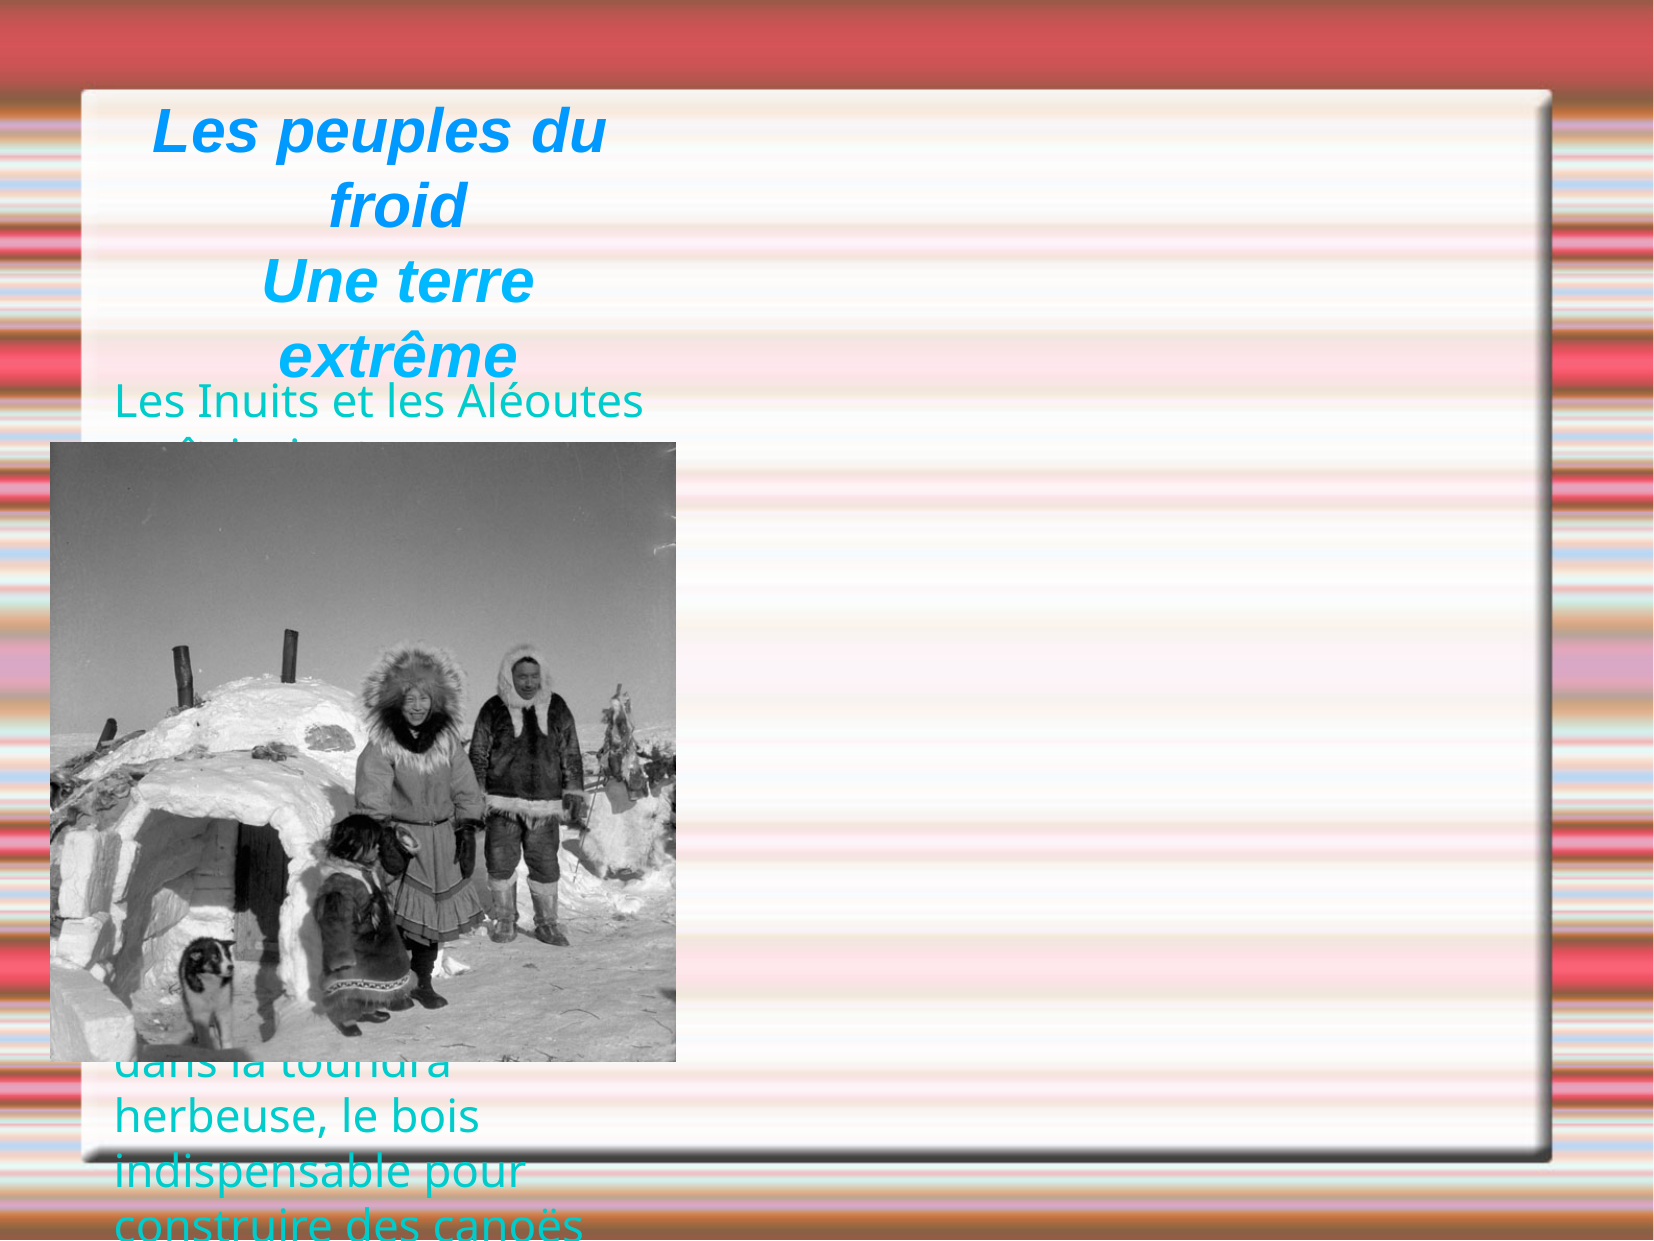

# Les peuples du froid Une terre extrême
Les Inuits et les Aléoutes maîtrisaient parfaitement le froid (neuf mois avec une température inférieure à 0°C). Ils s'étaient adaptés à vivre trois mois d'hiver dans une nuit permanente. L'hiver, les tribus habitaient des igloos et l'été des huttes, bien qu'en Arctique, dans la toundra herbeuse, le bois indispensable pour construire des canoës ou des charpentes, soit très rare. Dans l'Ouest, les Indiens trouvaient de grandes quantités de bois d'épaves sur les plages du fleuve Mackenzie et des arbustes près des rivières.